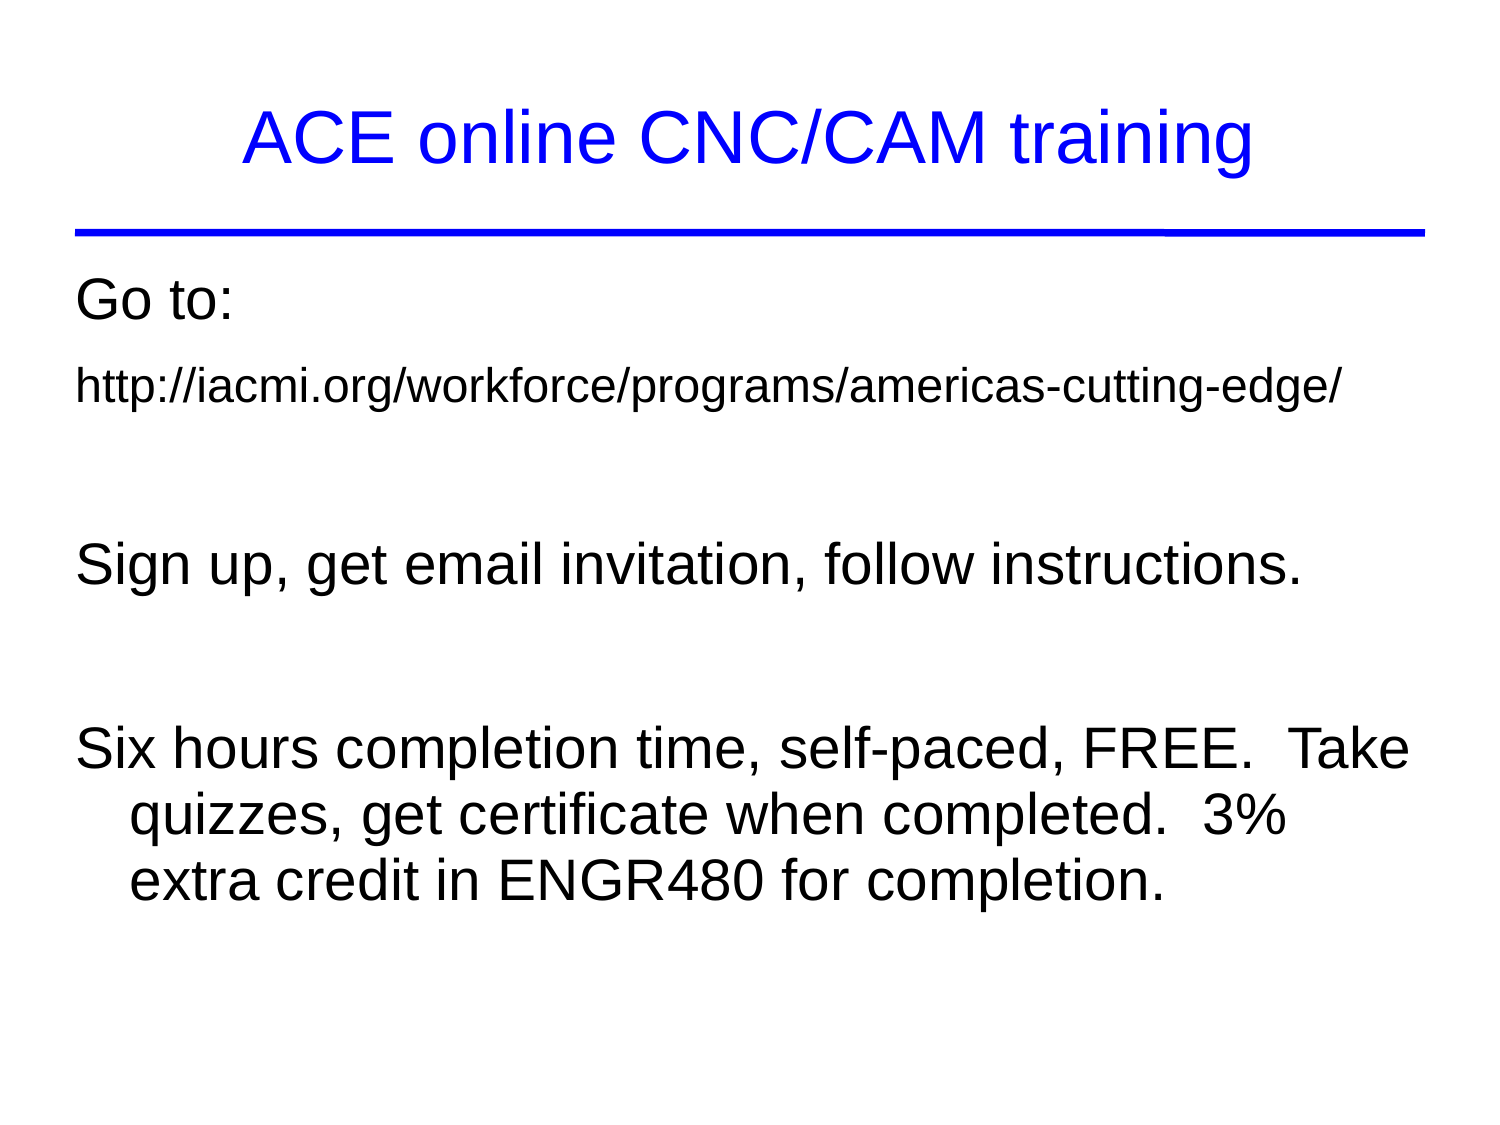

# ACE online CNC/CAM training
Go to:
http://iacmi.org/workforce/programs/americas-cutting-edge/
Sign up, get email invitation, follow instructions.
Six hours completion time, self-paced, FREE. Take quizzes, get certificate when completed. 3% extra credit in ENGR480 for completion.